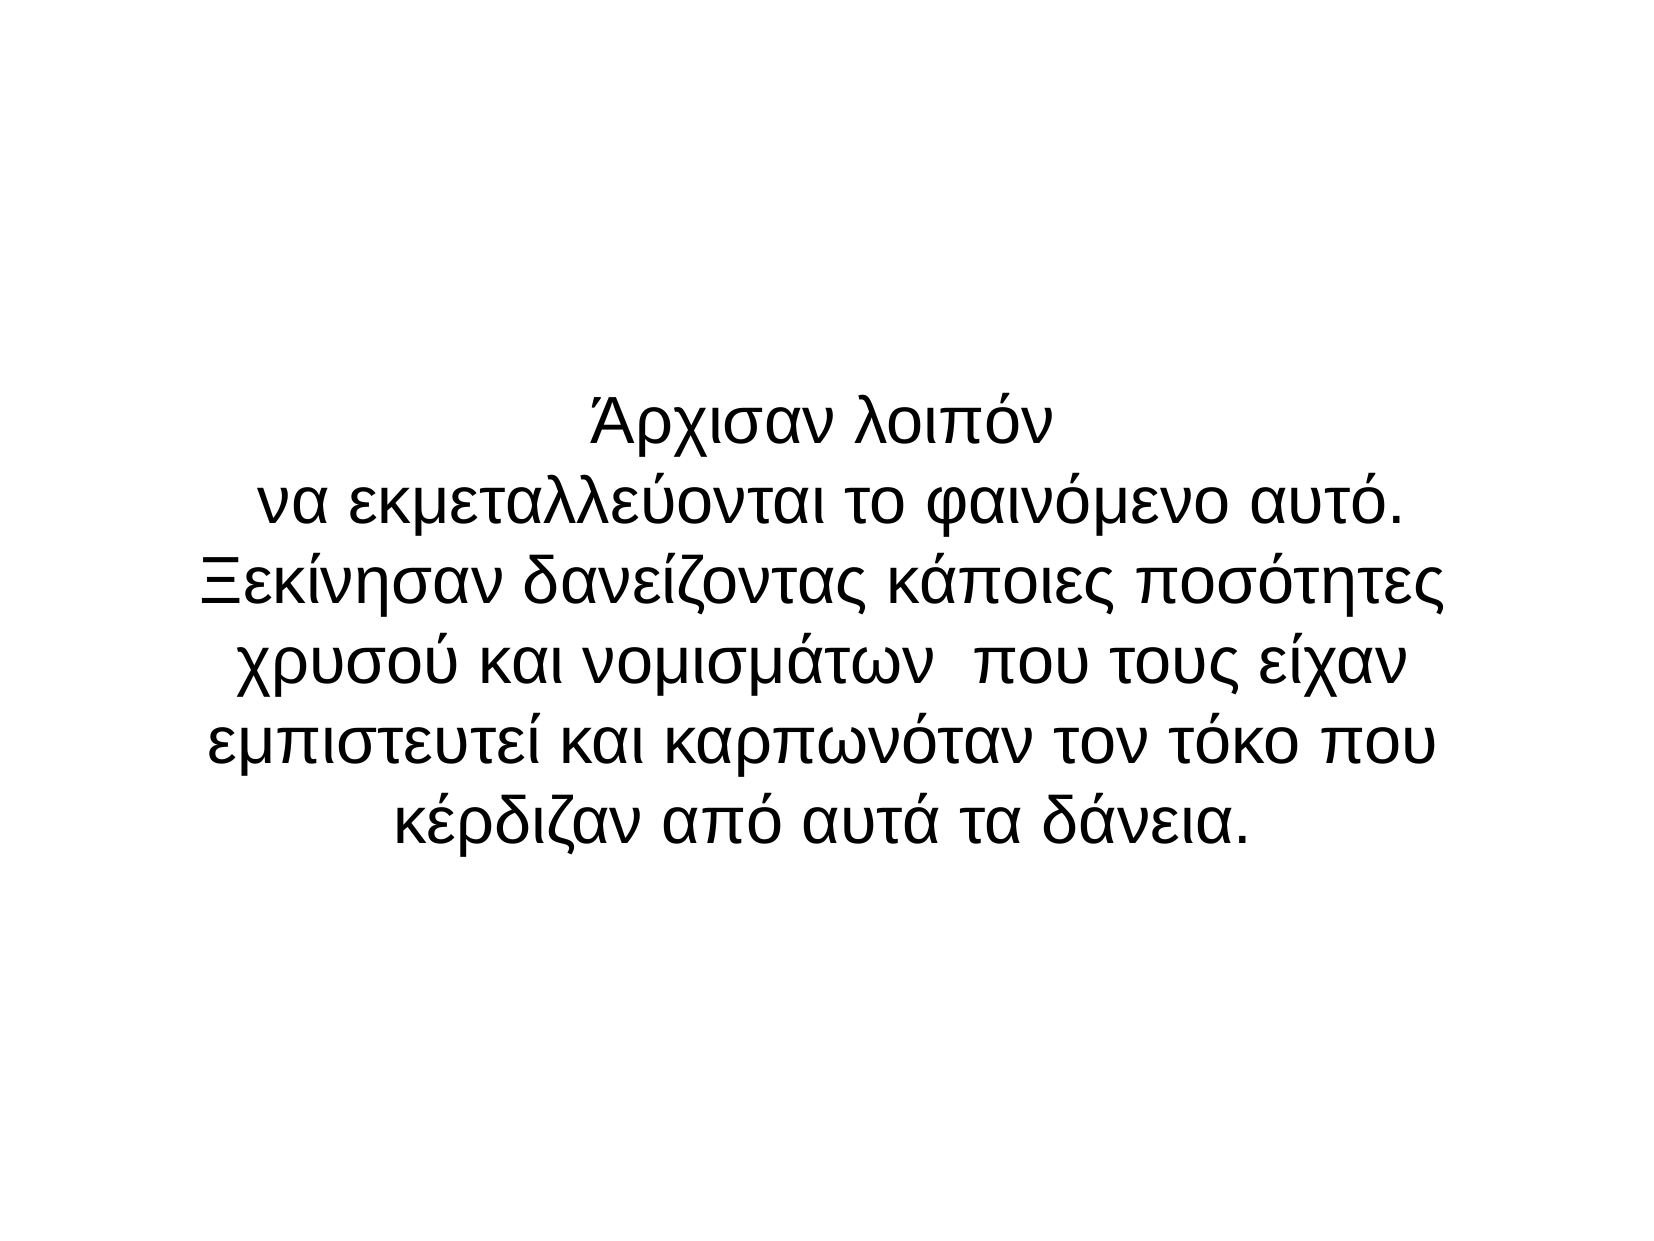

Άρχισαν λοιπόν
 να εκμεταλλεύονται το φαινόμενο αυτό. Ξεκίνησαν δανείζοντας κάποιες ποσότητες χρυσού και νομισμάτων που τους είχαν εμπιστευτεί και καρπωνόταν τον τόκο που κέρδιζαν από αυτά τα δάνεια.